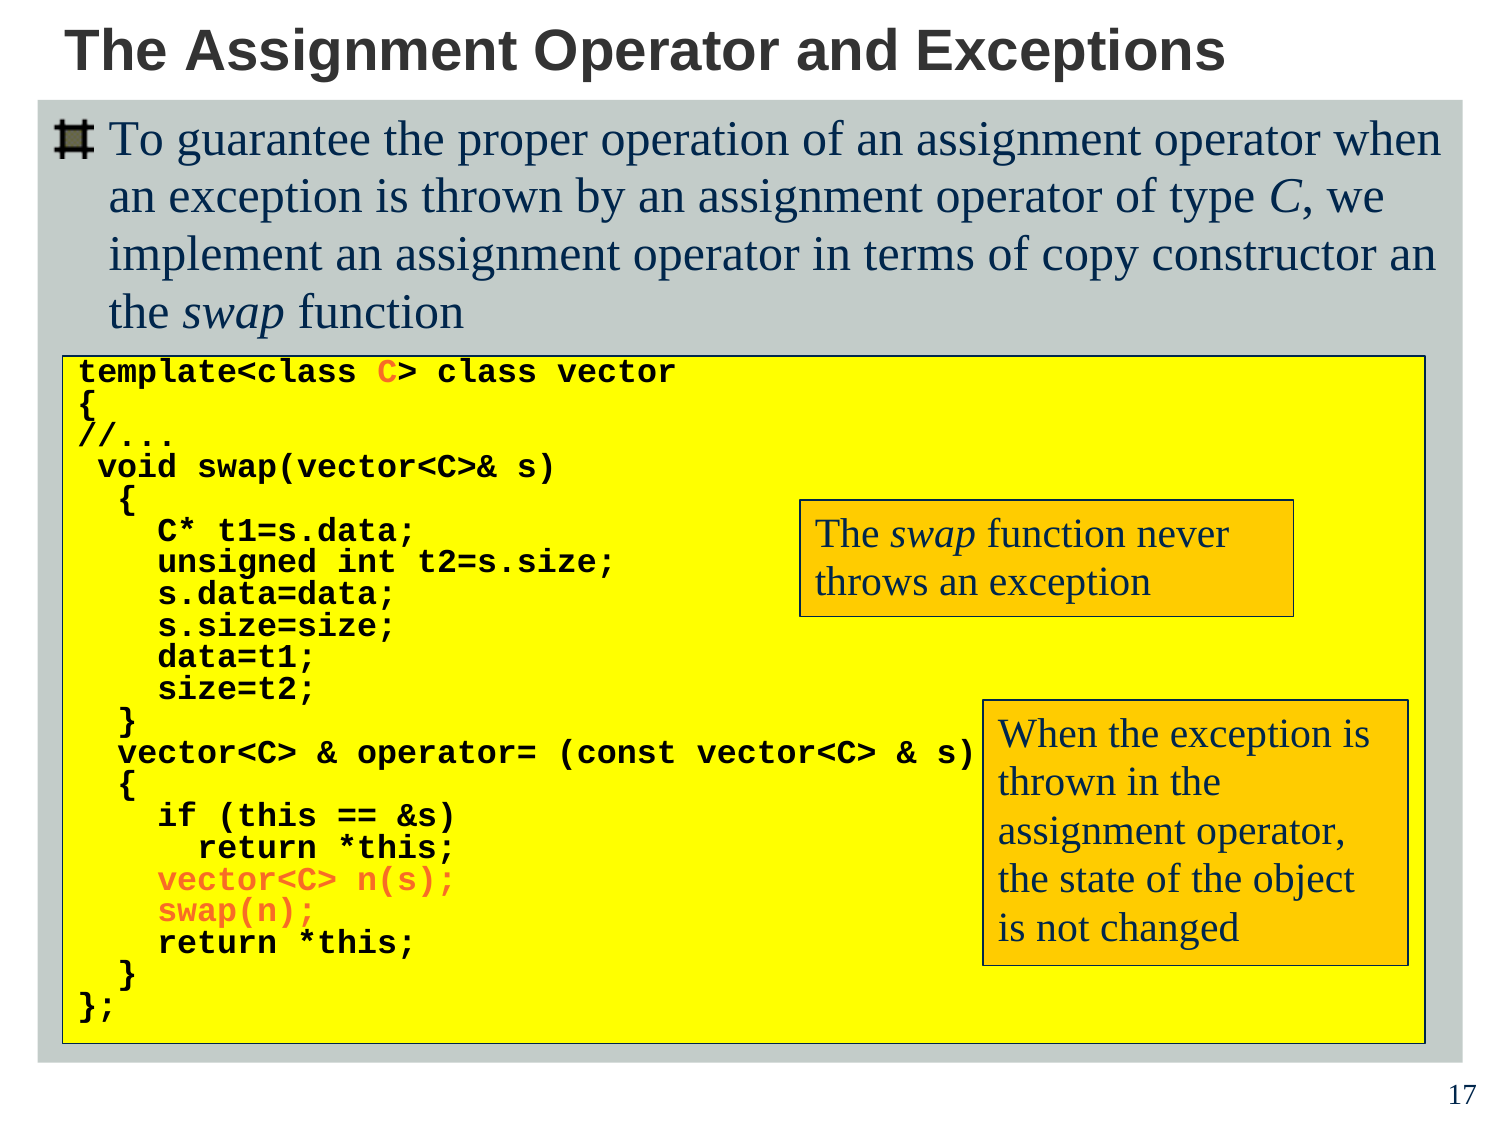

# The Assignment Operator and Exceptions
To guarantee the proper operation of an assignment operator when an exception is thrown by an assignment operator of type C, we implement an assignment operator in terms of copy constructor an the swap function
template<class C> class vector
{
//...
 void swap(vector<C>& s)
 {
 C* t1=s.data;
 unsigned int t2=s.size;
 s.data=data;
 s.size=size;
 data=t1;
 size=t2;
 }
 vector<C> & operator= (const vector<C> & s)
 {
 if (this == &s)
 return *this;
 vector<C> n(s);
 swap(n);
 return *this;
 }
};
The swap function never throws an exception
When the exception is thrown in the assignment operator, the state of the object is not changed